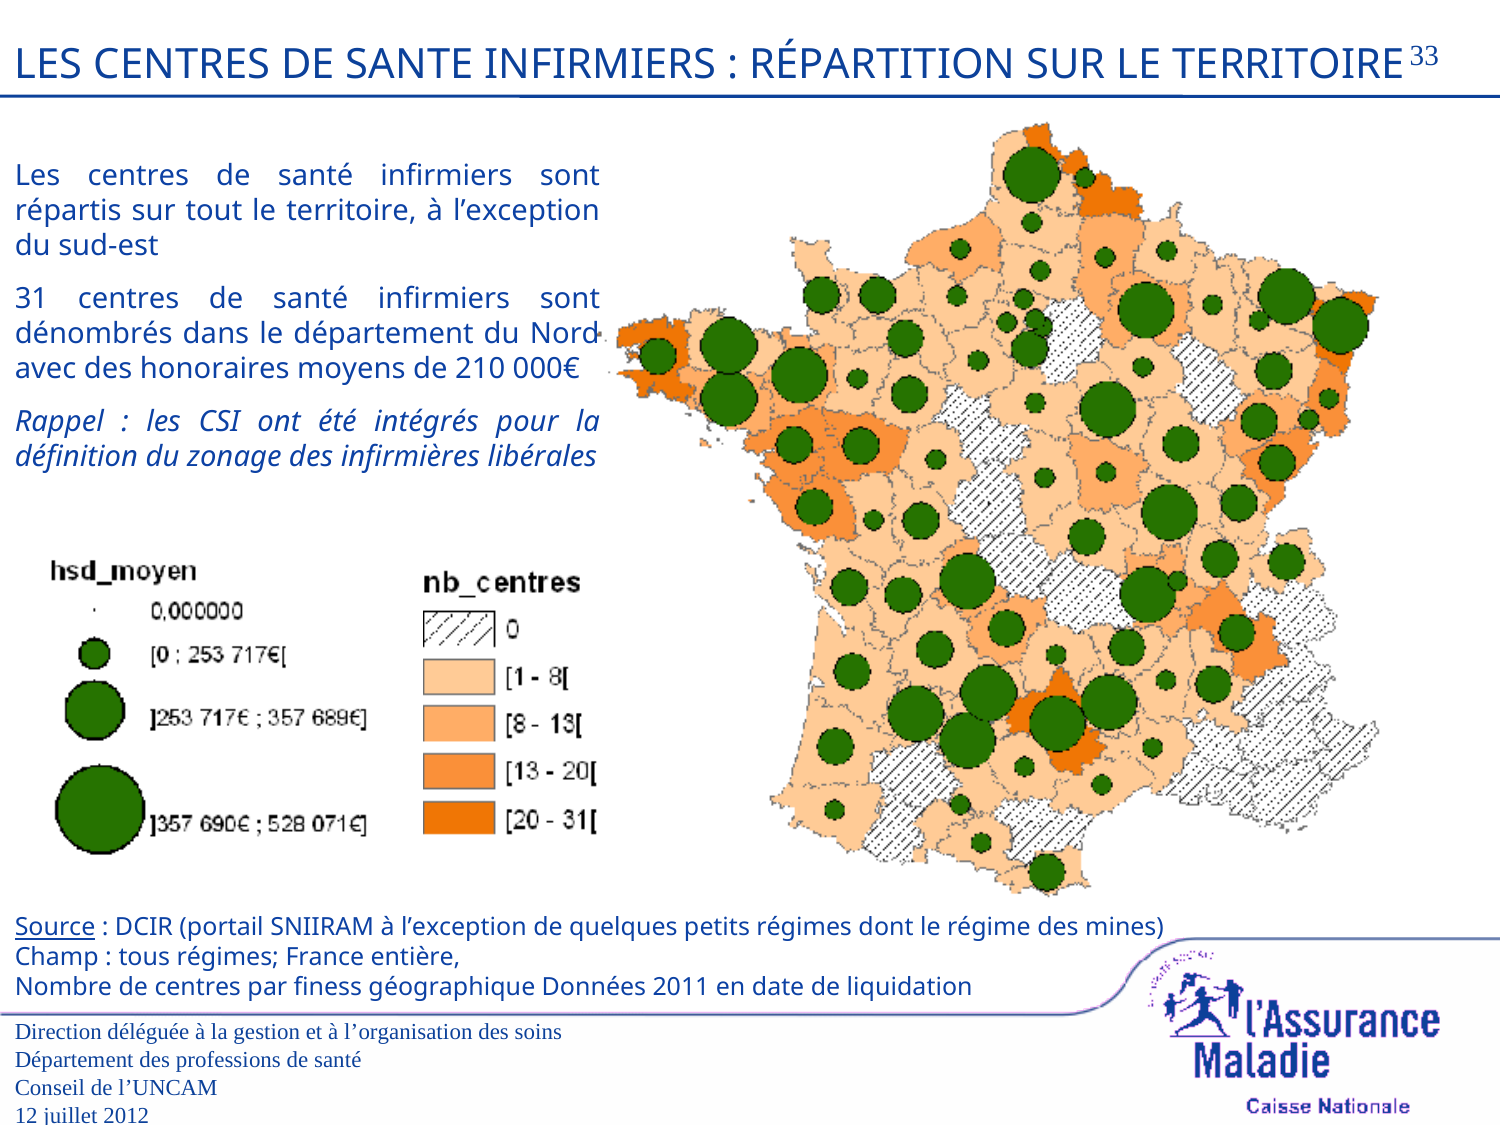

LES CENTRES DE SANTE INFIRMIERS : RÉPARTITION SUR LE TERRITOIRE
Page courante
Les centres de santé infirmiers sont répartis sur tout le territoire, à l’exception du sud-est
31 centres de santé infirmiers sont dénombrés dans le département du Nord avec des honoraires moyens de 210 000€
Rappel : les CSI ont été intégrés pour la définition du zonage des infirmières libérales
Source : DCIR (portail SNIIRAM à l’exception de quelques petits régimes dont le régime des mines)
Champ : tous régimes; France entière,
Nombre de centres par finess géographique Données 2011 en date de liquidation
Direction déléguée à la gestion et à l’organisation des soins
Département des professions de santé
Conseil de l’UNCAM
12 juillet 2012